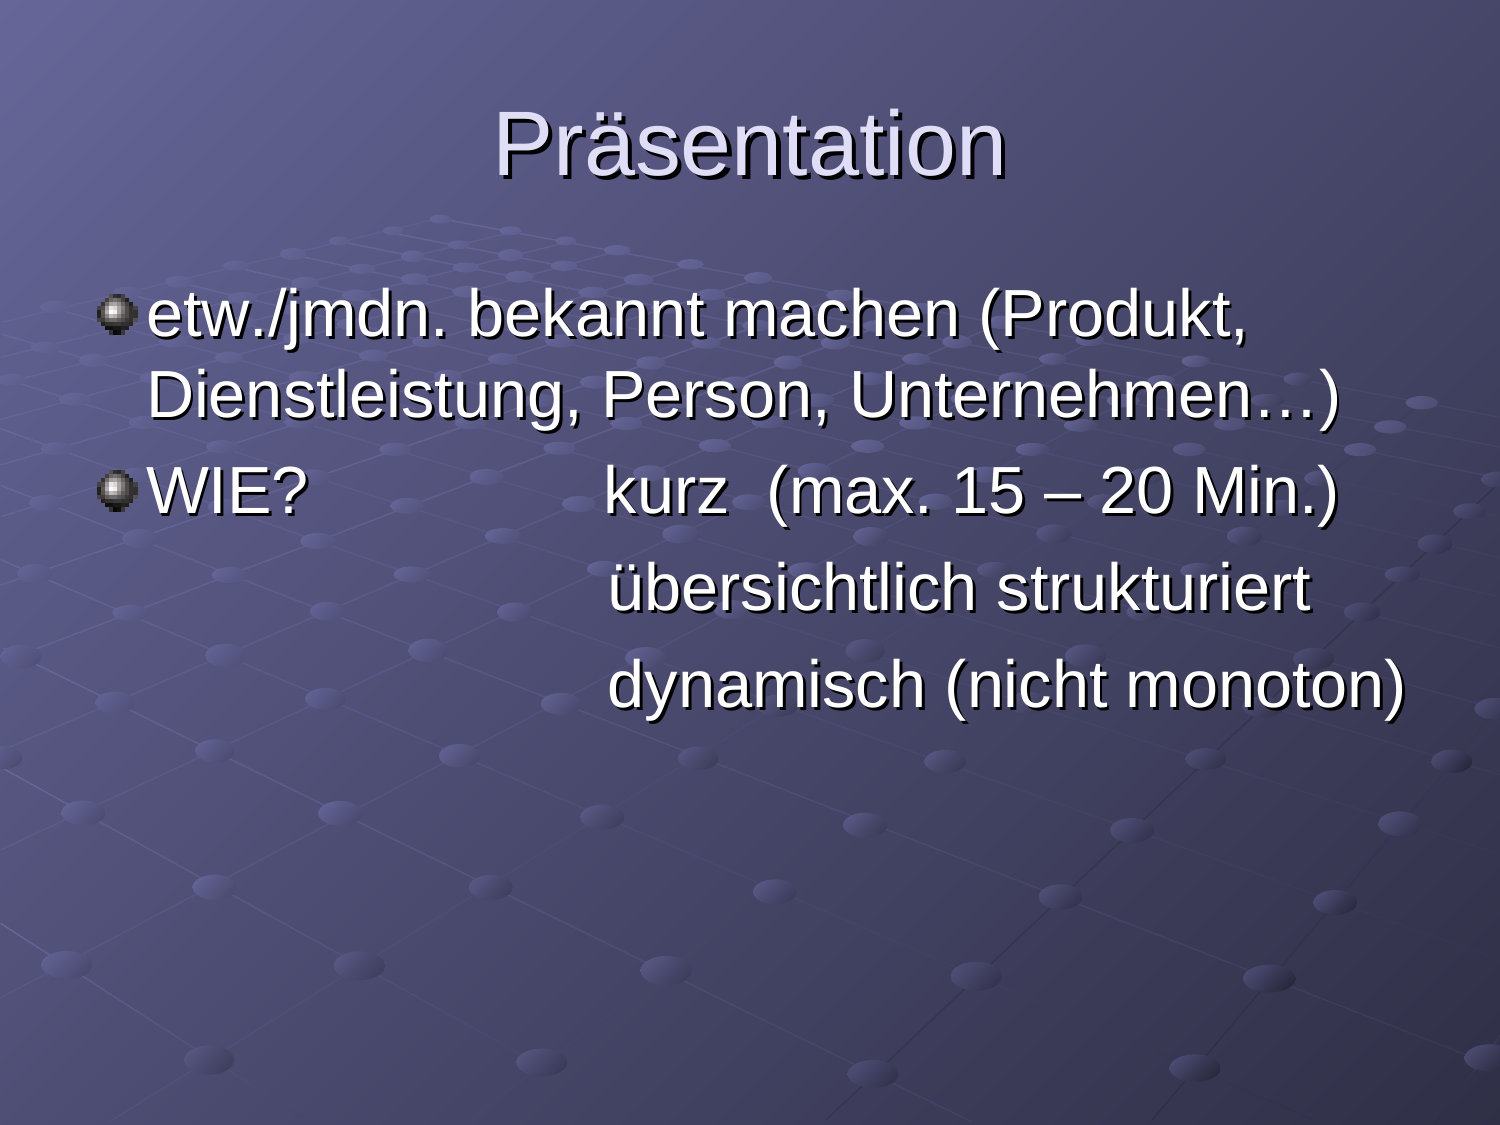

# Präsentation
etw./jmdn. bekannt machen (Produkt, Dienstleistung, Person, Unternehmen…)
WIE? kurz (max. 15 – 20 Min.)
 übersichtlich strukturiert
 dynamisch (nicht monoton)